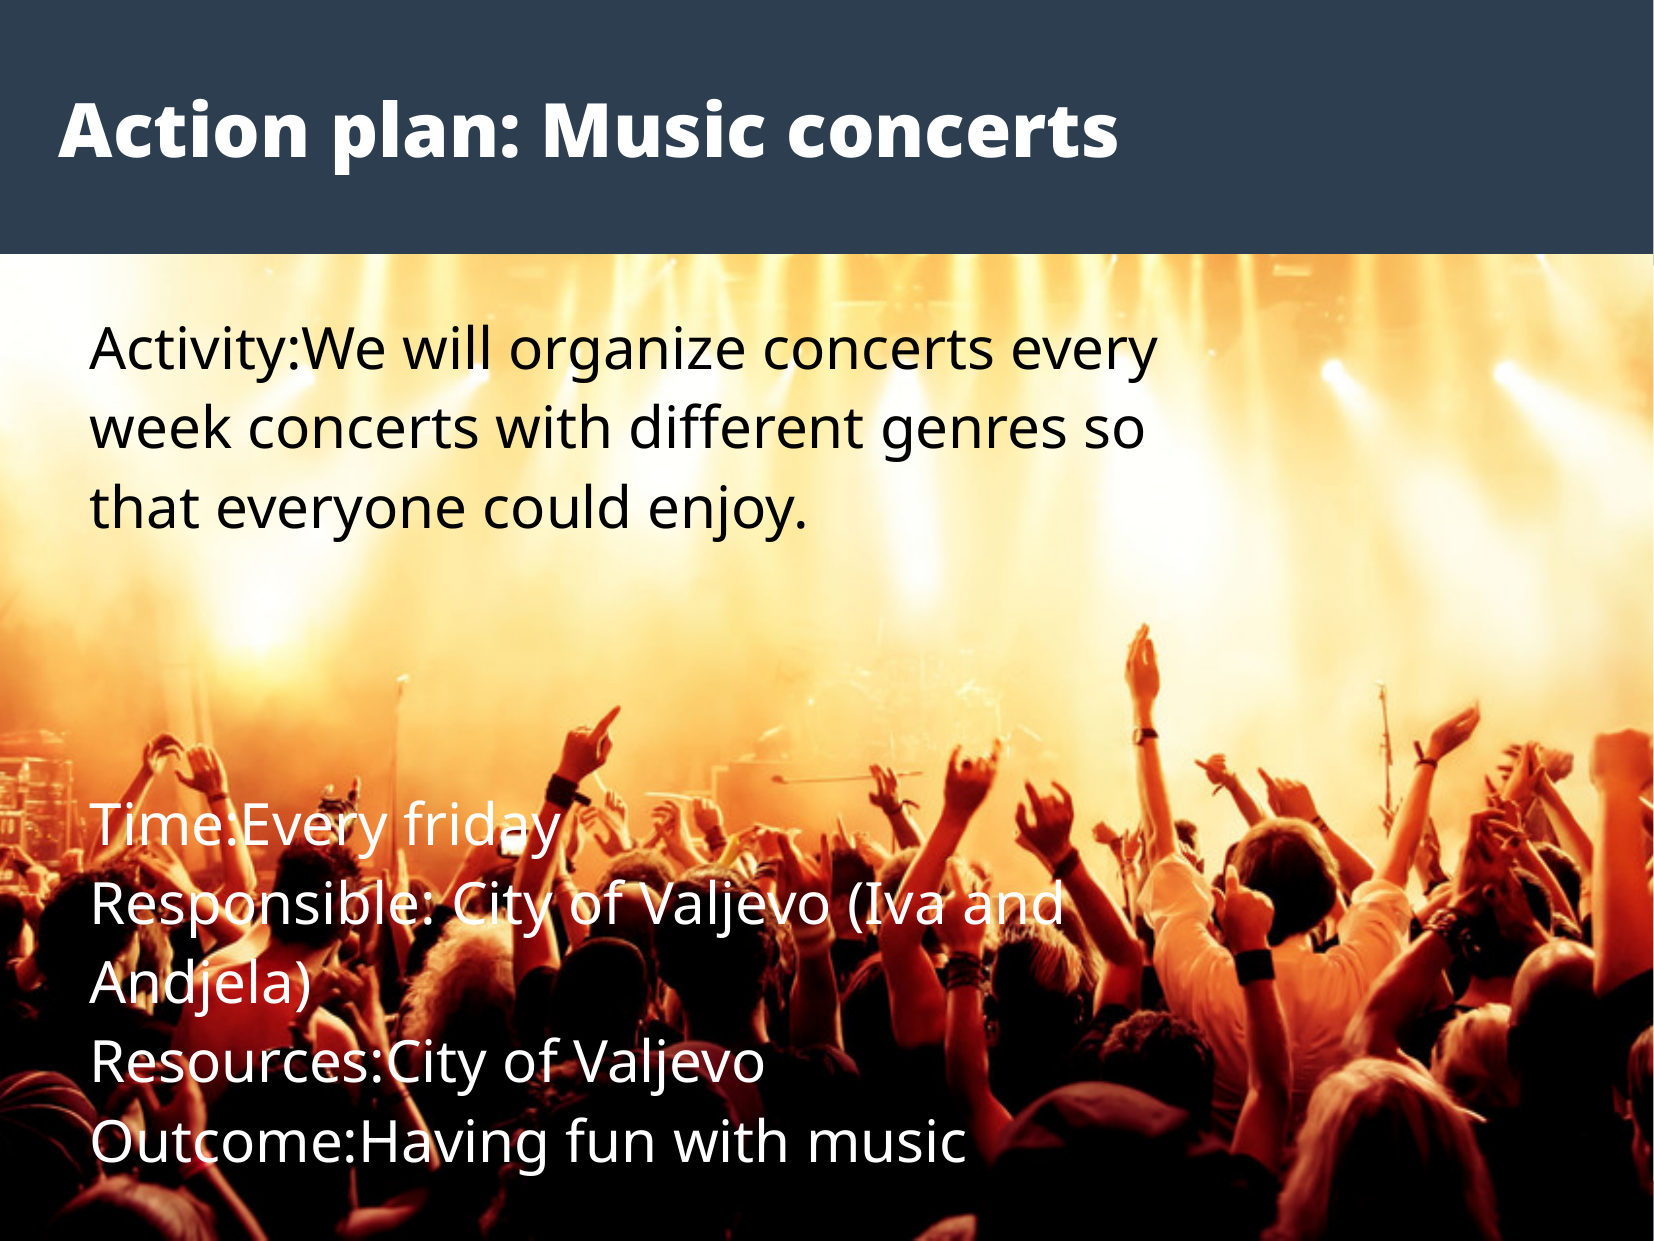

# Action plan: Music concerts
Activity:We will organize concerts every week concerts with different genres so that everyone could enjoy.
Time:Every friday
Responsible: City of Valjevo (Iva and Andjela)
Resources:City of Valjevo
Outcome:Having fun with music
5